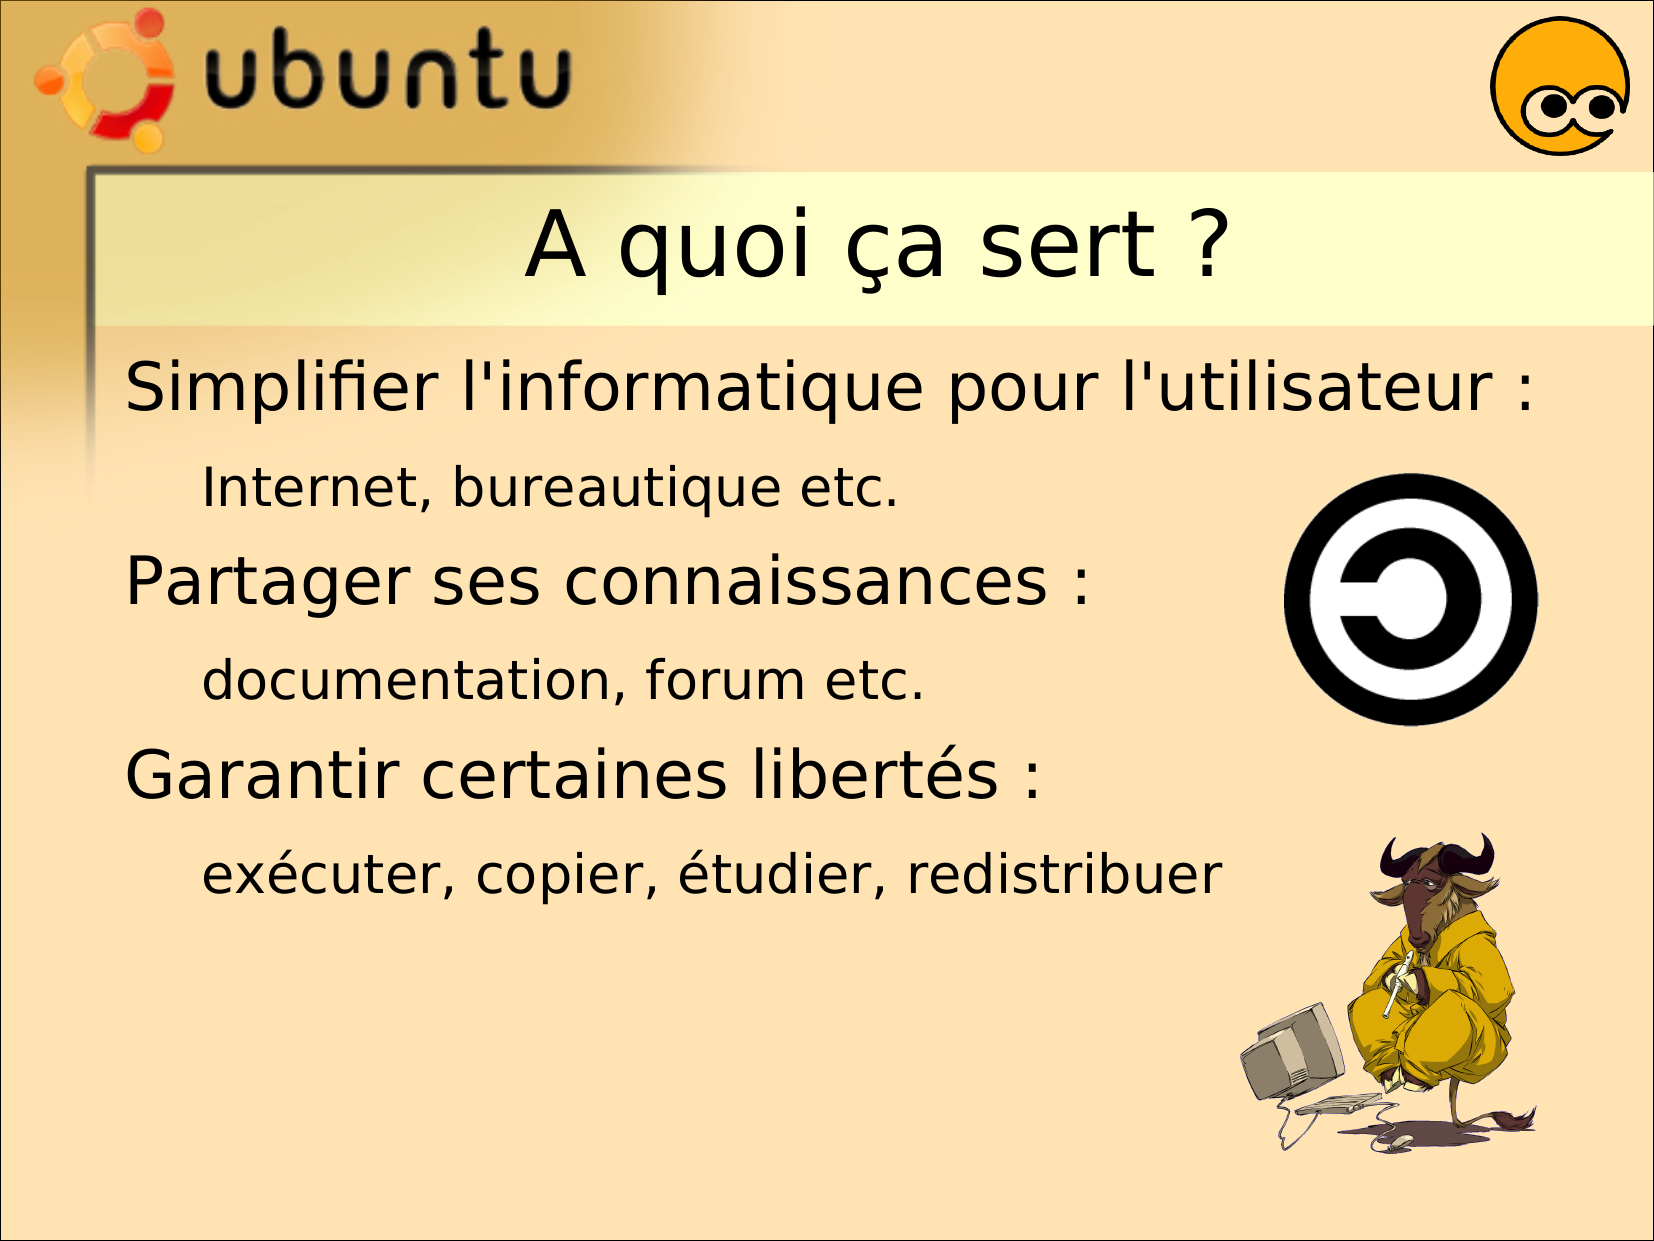

# A quoi ça sert ?
Simplifier l'informatique pour l'utilisateur :
Internet, bureautique etc.
Partager ses connaissances :
documentation, forum etc.
Garantir certaines libertés :
exécuter, copier, étudier, redistribuer